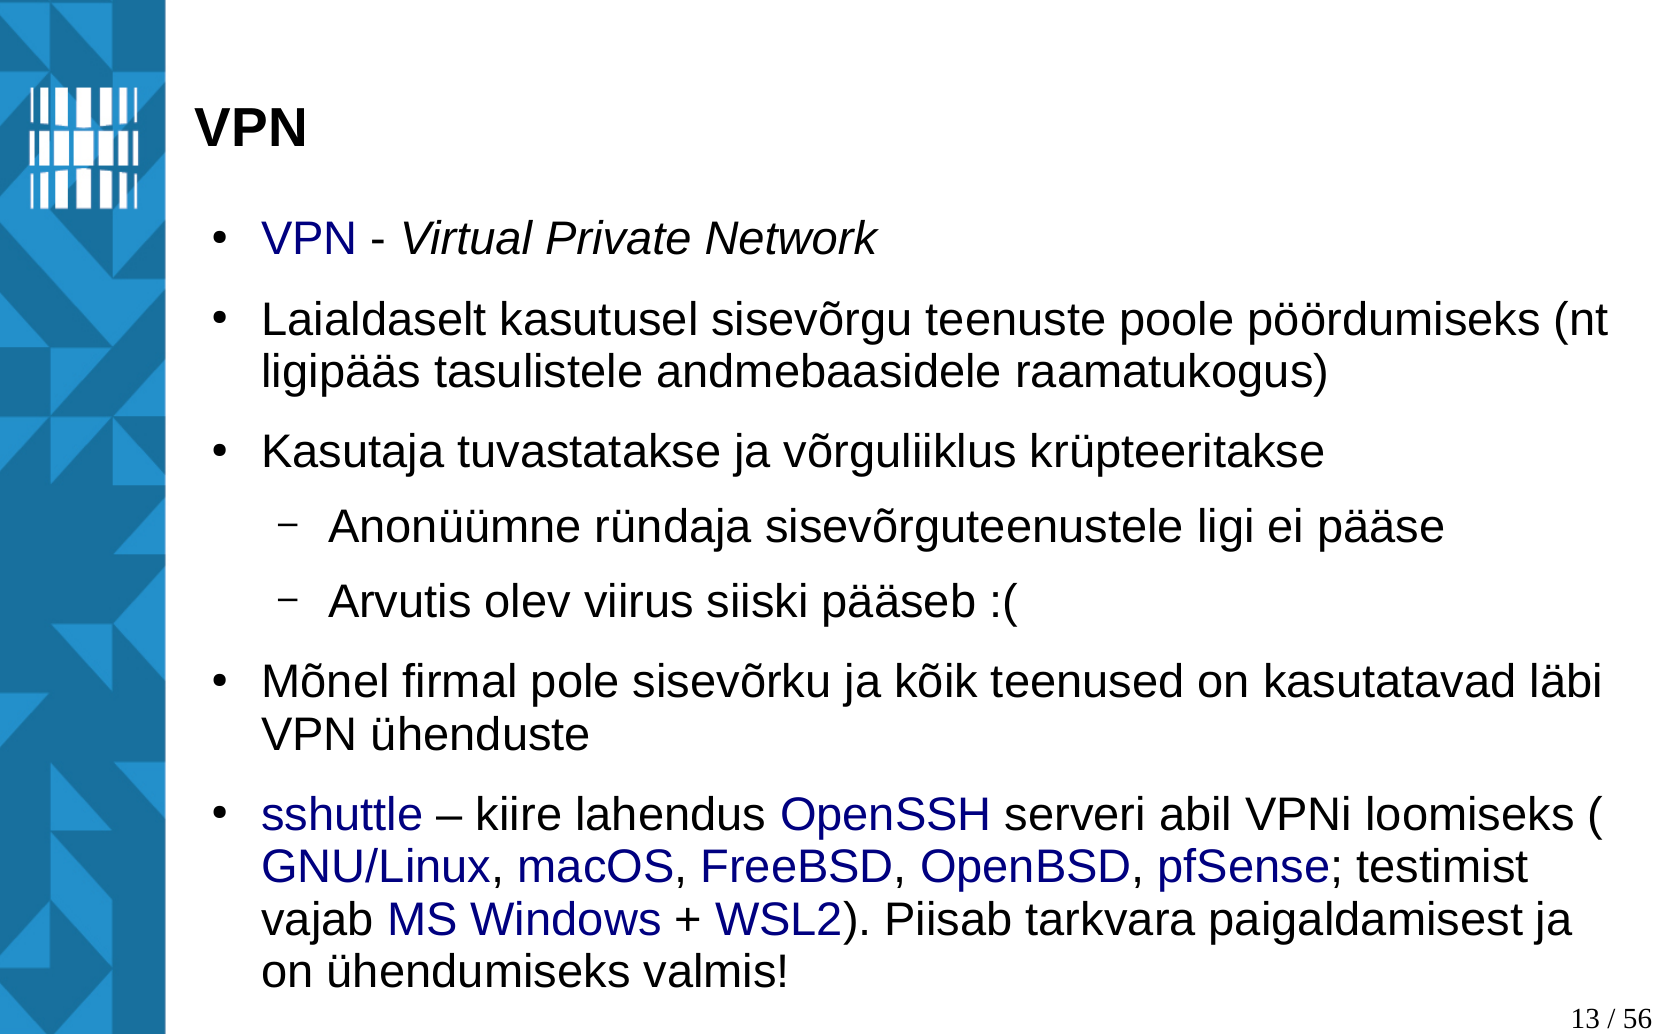

# VPN
VPN - Virtual Private Network
Laialdaselt kasutusel sisevõrgu teenuste poole pöördumiseks (nt ligipääs tasulistele andmebaasidele raamatukogus)
Kasutaja tuvastatakse ja võrguliiklus krüpteeritakse
Anonüümne ründaja sisevõrguteenustele ligi ei pääse
Arvutis olev viirus siiski pääseb :(
Mõnel firmal pole sisevõrku ja kõik teenused on kasutatavad läbi VPN ühenduste
sshuttle – kiire lahendus OpenSSH serveri abil VPNi loomiseks (GNU/Linux, macOS, FreeBSD, OpenBSD, pfSense; testimist vajab MS Windows + WSL2). Piisab tarkvara paigaldamisest ja on ühendumiseks valmis!
13